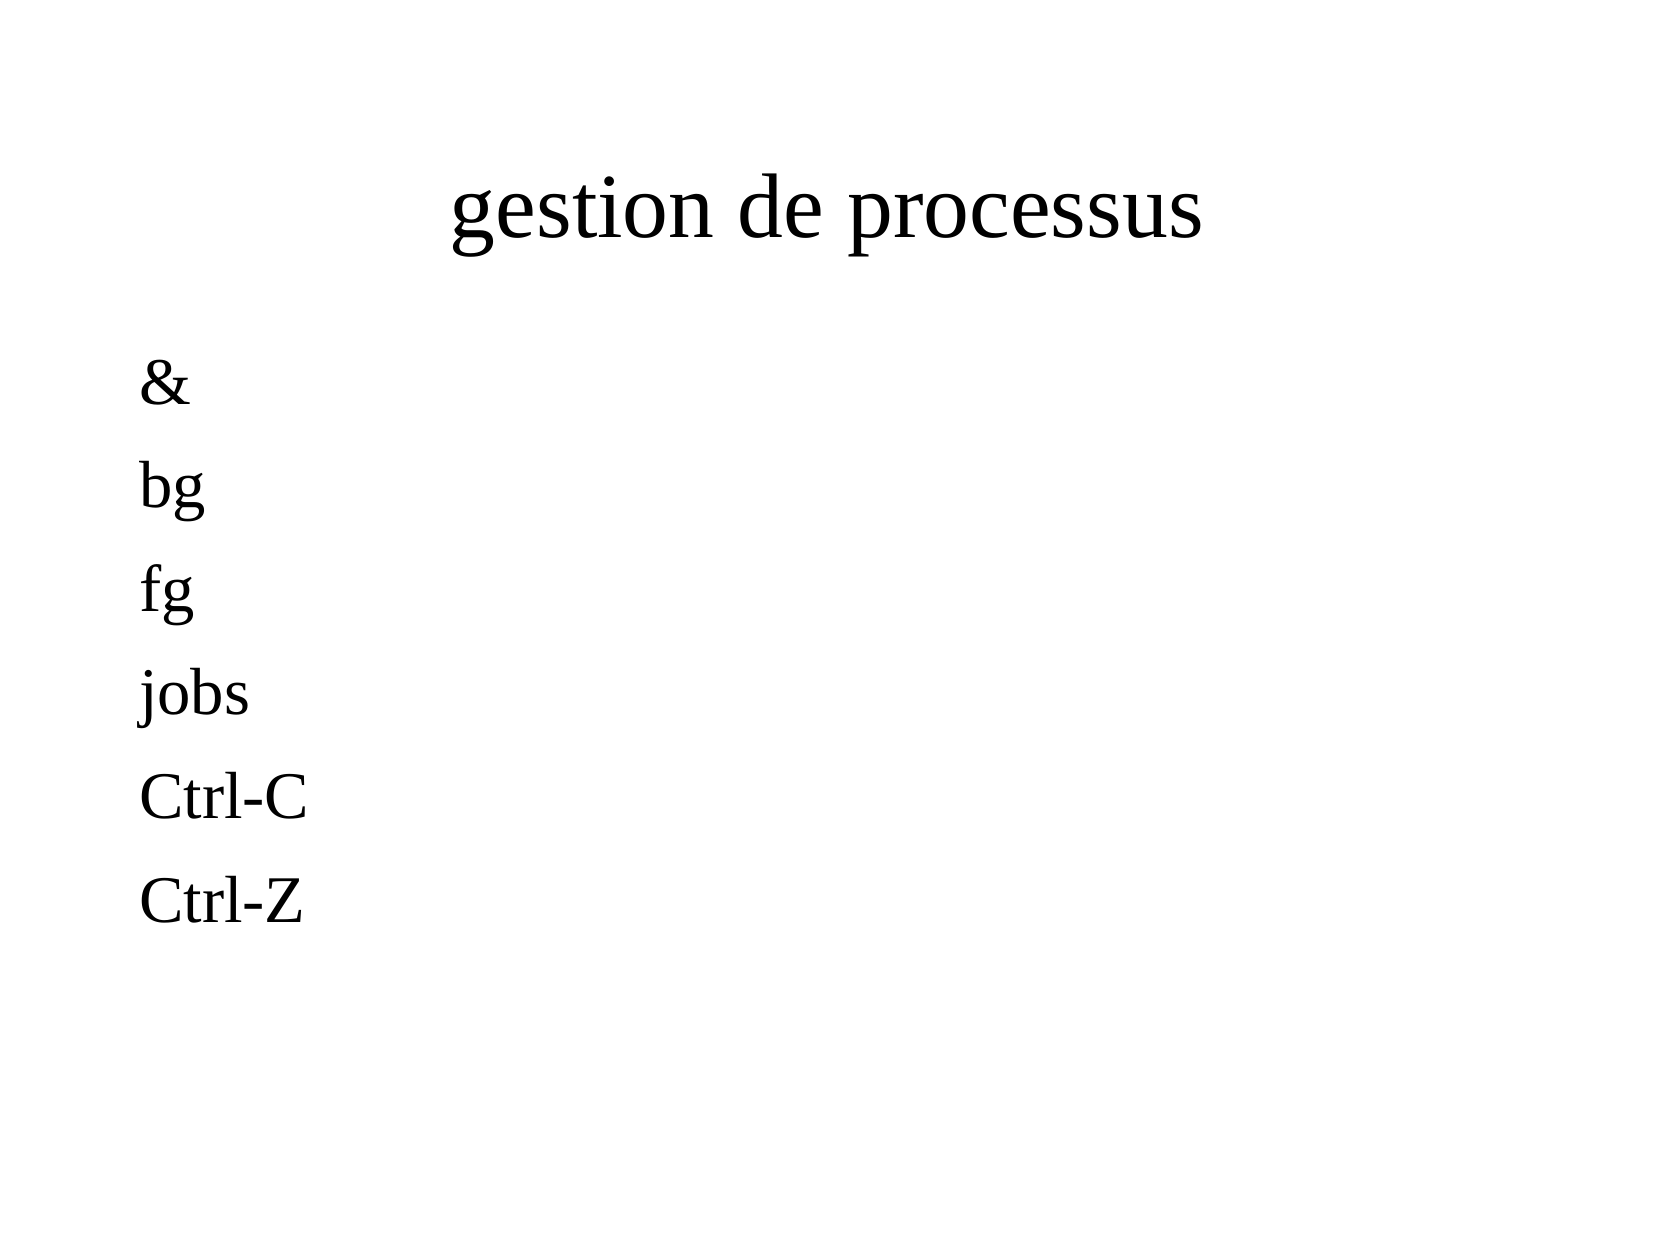

# gestion de processus
&
bg
fg
jobs
Ctrl-C
Ctrl-Z